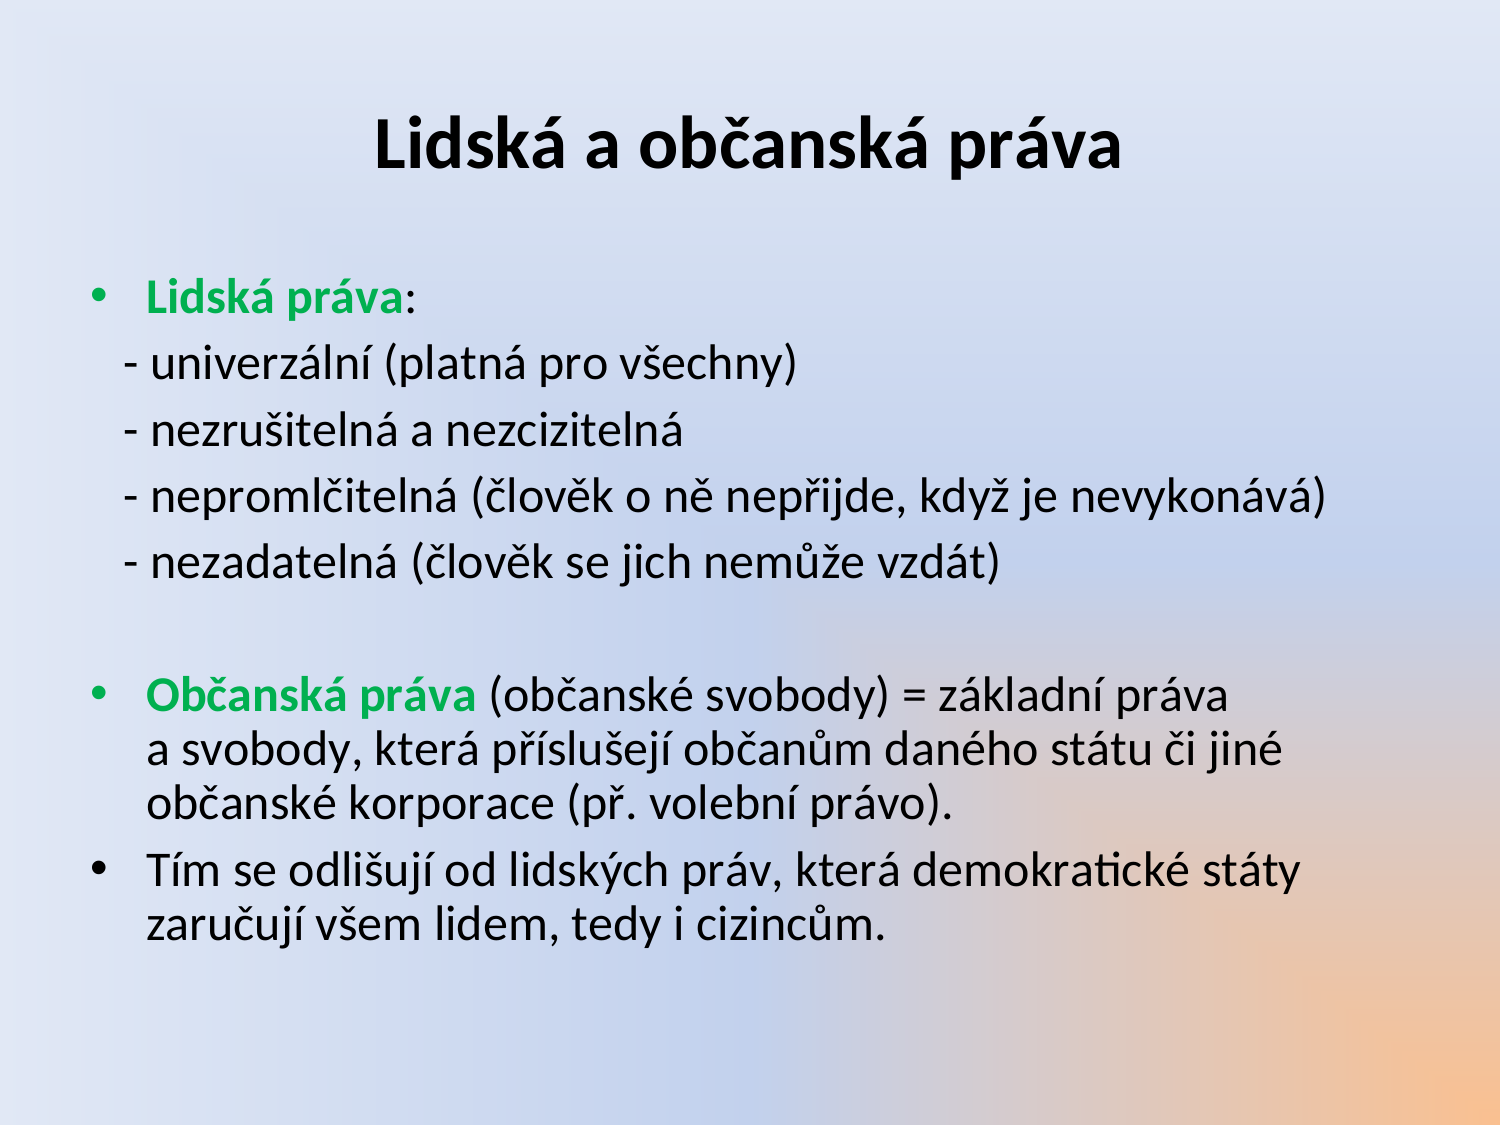

# Lidská a občanská práva
Lidská práva:
 - univerzální (platná pro všechny)
 - nezrušitelná a nezcizitelná
 - nepromlčitelná (člověk o ně nepřijde, když je nevykonává)
 - nezadatelná (člověk se jich nemůže vzdát)
Občanská práva (občanské svobody) = základní práva
a svobody, která příslušejí občanům daného státu či jiné občanské korporace (př. volební právo).
Tím se odlišují od lidských práv, která demokratické státy zaručují všem lidem, tedy i cizincům.